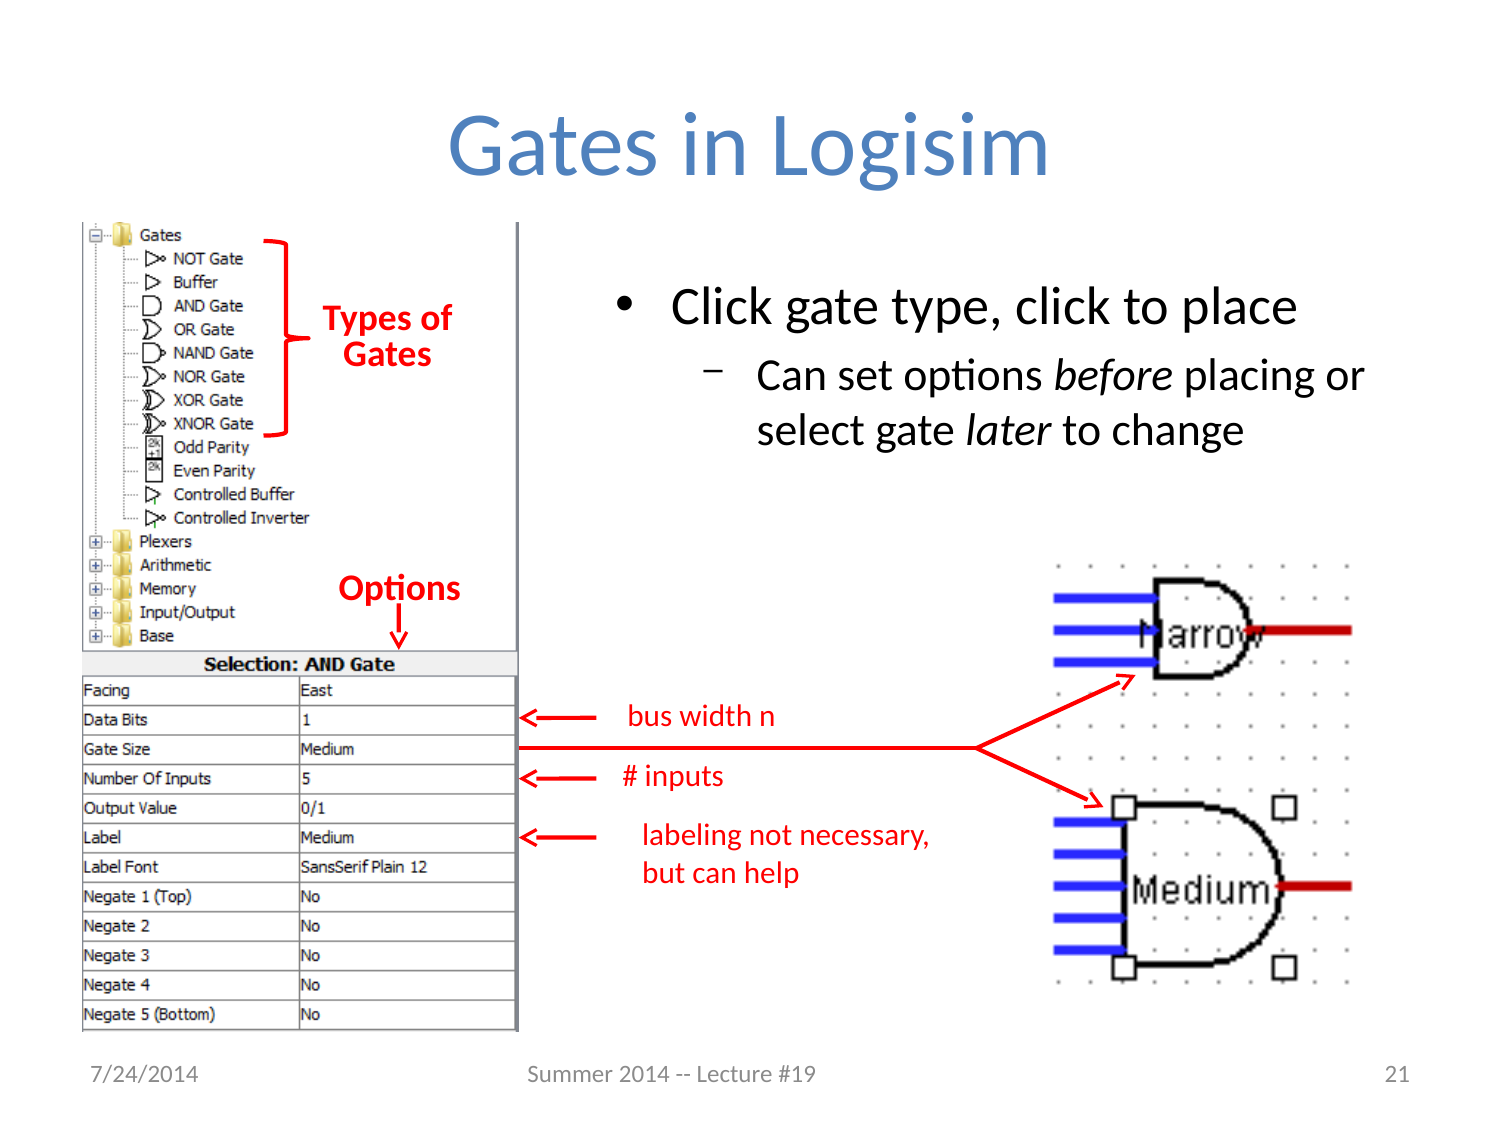

# Gates in Logisim
Types of Gates
Click gate type, click to place
Can set options before placing or select gate later to change
Options
bus width n
# inputs
labeling not necessary,
but can help
7/24/2014
Summer 2014 -- Lecture #19